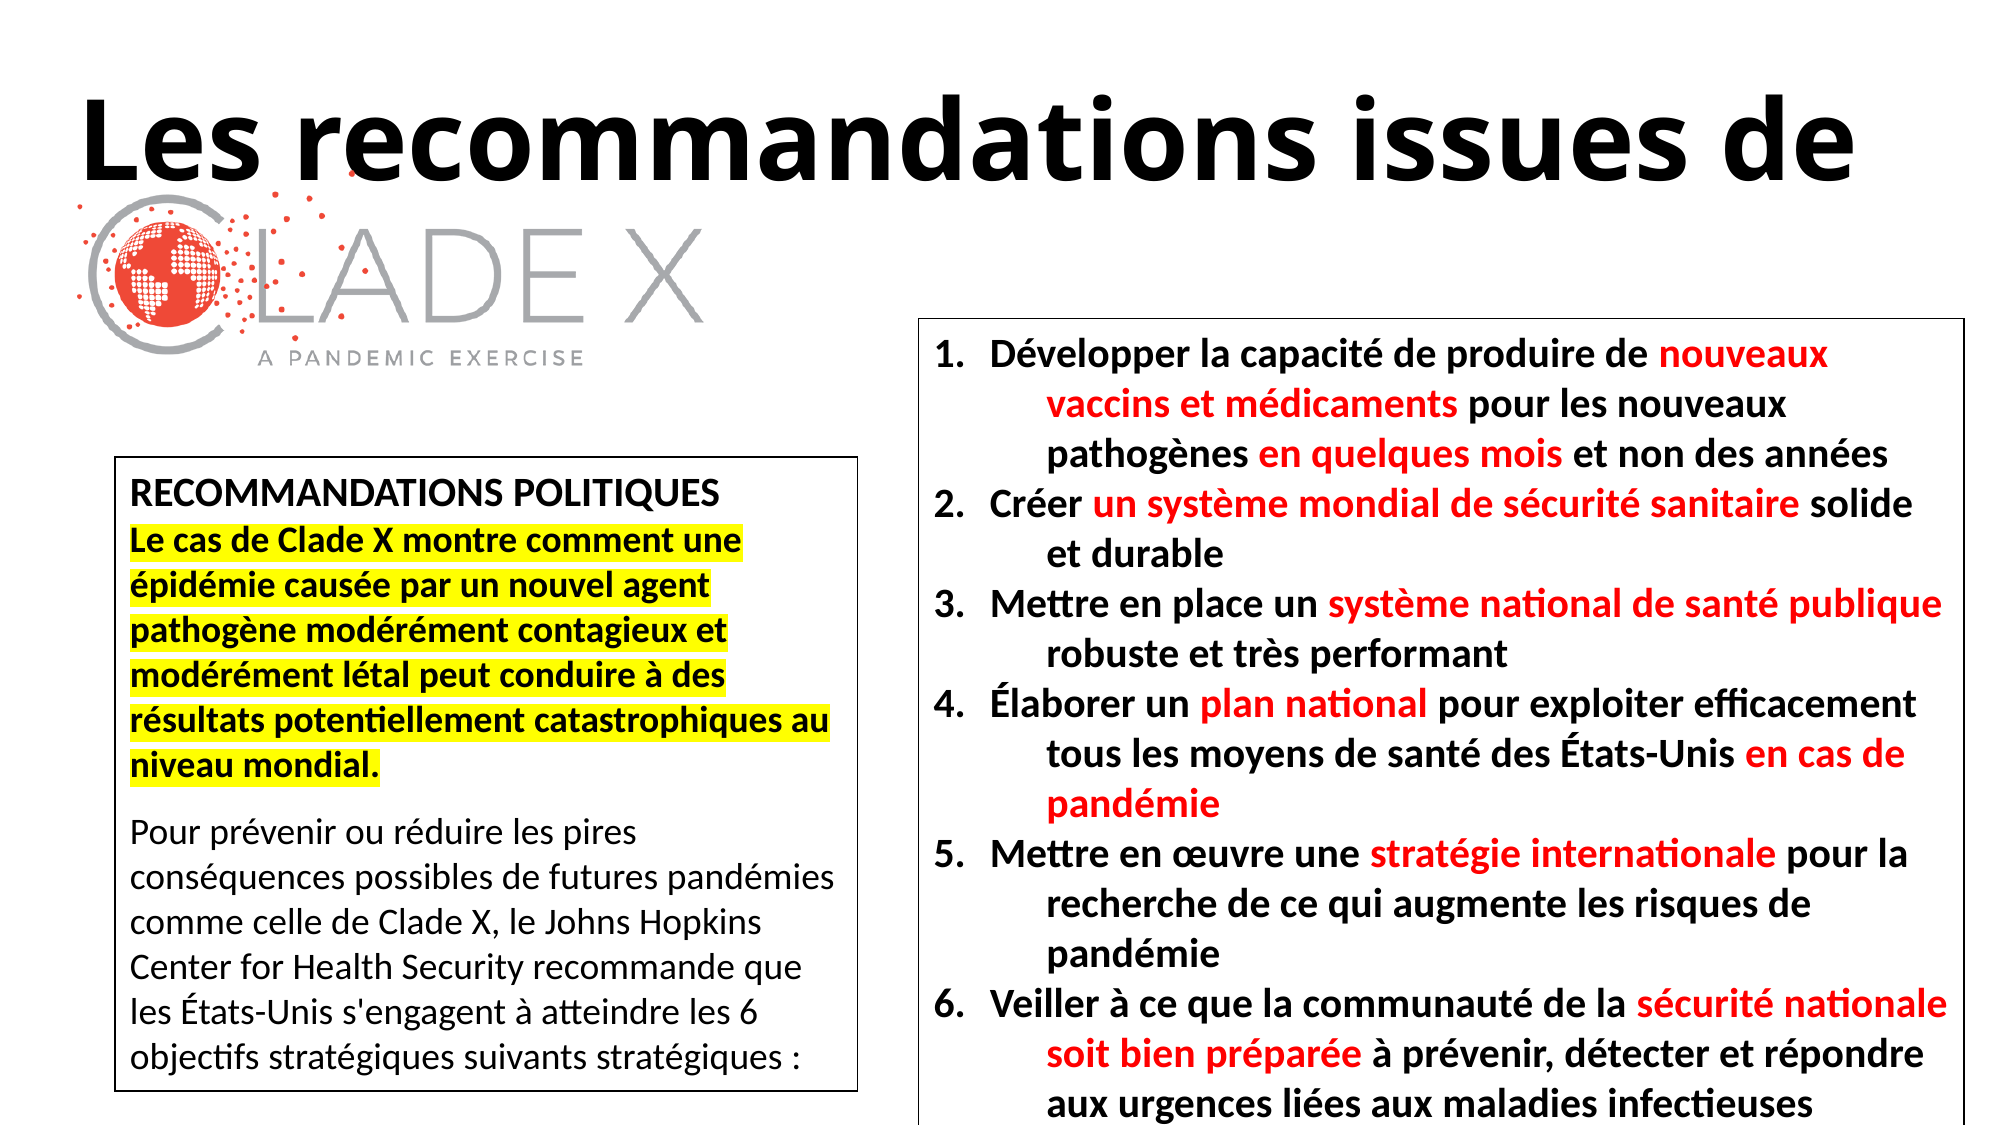

Les recommandations issues de
Développer la capacité de produire de nouveaux vaccins et médicaments pour les nouveaux pathogènes en quelques mois et non des années
Créer un système mondial de sécurité sanitaire solide et durable
Mettre en place un système national de santé publique robuste et très performant
Élaborer un plan national pour exploiter efficacement tous les moyens de santé des États-Unis en cas de pandémie
Mettre en œuvre une stratégie internationale pour la recherche de ce qui augmente les risques de pandémie
Veiller à ce que la communauté de la sécurité nationale soit bien préparée à prévenir, détecter et répondre aux urgences liées aux maladies infectieuses
RECOMMANDATIONS POLITIQUES
Le cas de Clade X montre comment une épidémie causée par un nouvel agent pathogène modérément contagieux et modérément létal peut conduire à des résultats potentiellement catastrophiques au niveau mondial.
Pour prévenir ou réduire les pires conséquences possibles de futures pandémies comme celle de Clade X, le Johns Hopkins Center for Health Security recommande que les États-Unis s'engagent à atteindre les 6 objectifs stratégiques suivants stratégiques :